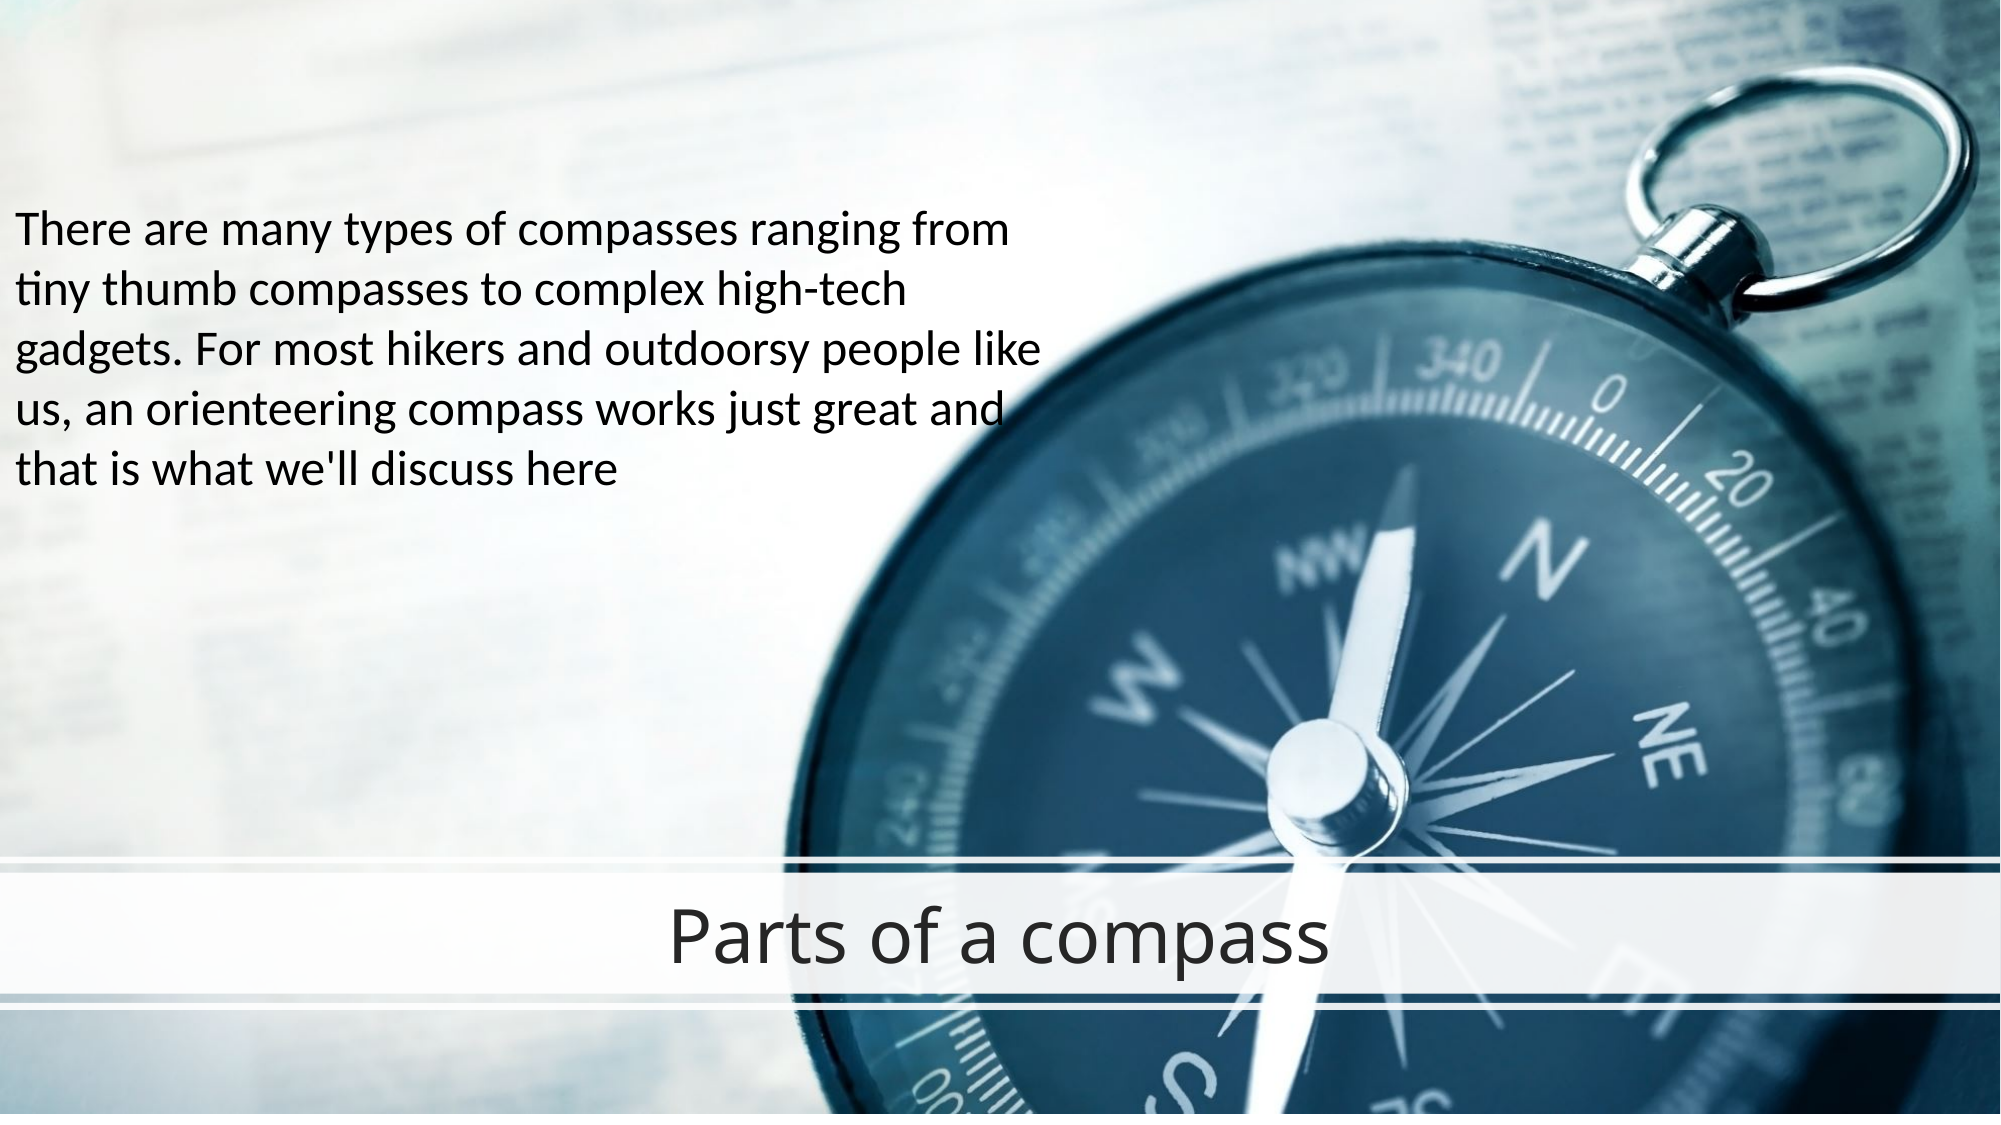

There are many types of compasses ranging from tiny thumb compasses to complex high-tech gadgets. For most hikers and outdoorsy people like us, an orienteering compass works just great and that is what we'll discuss here
# Parts of a compass